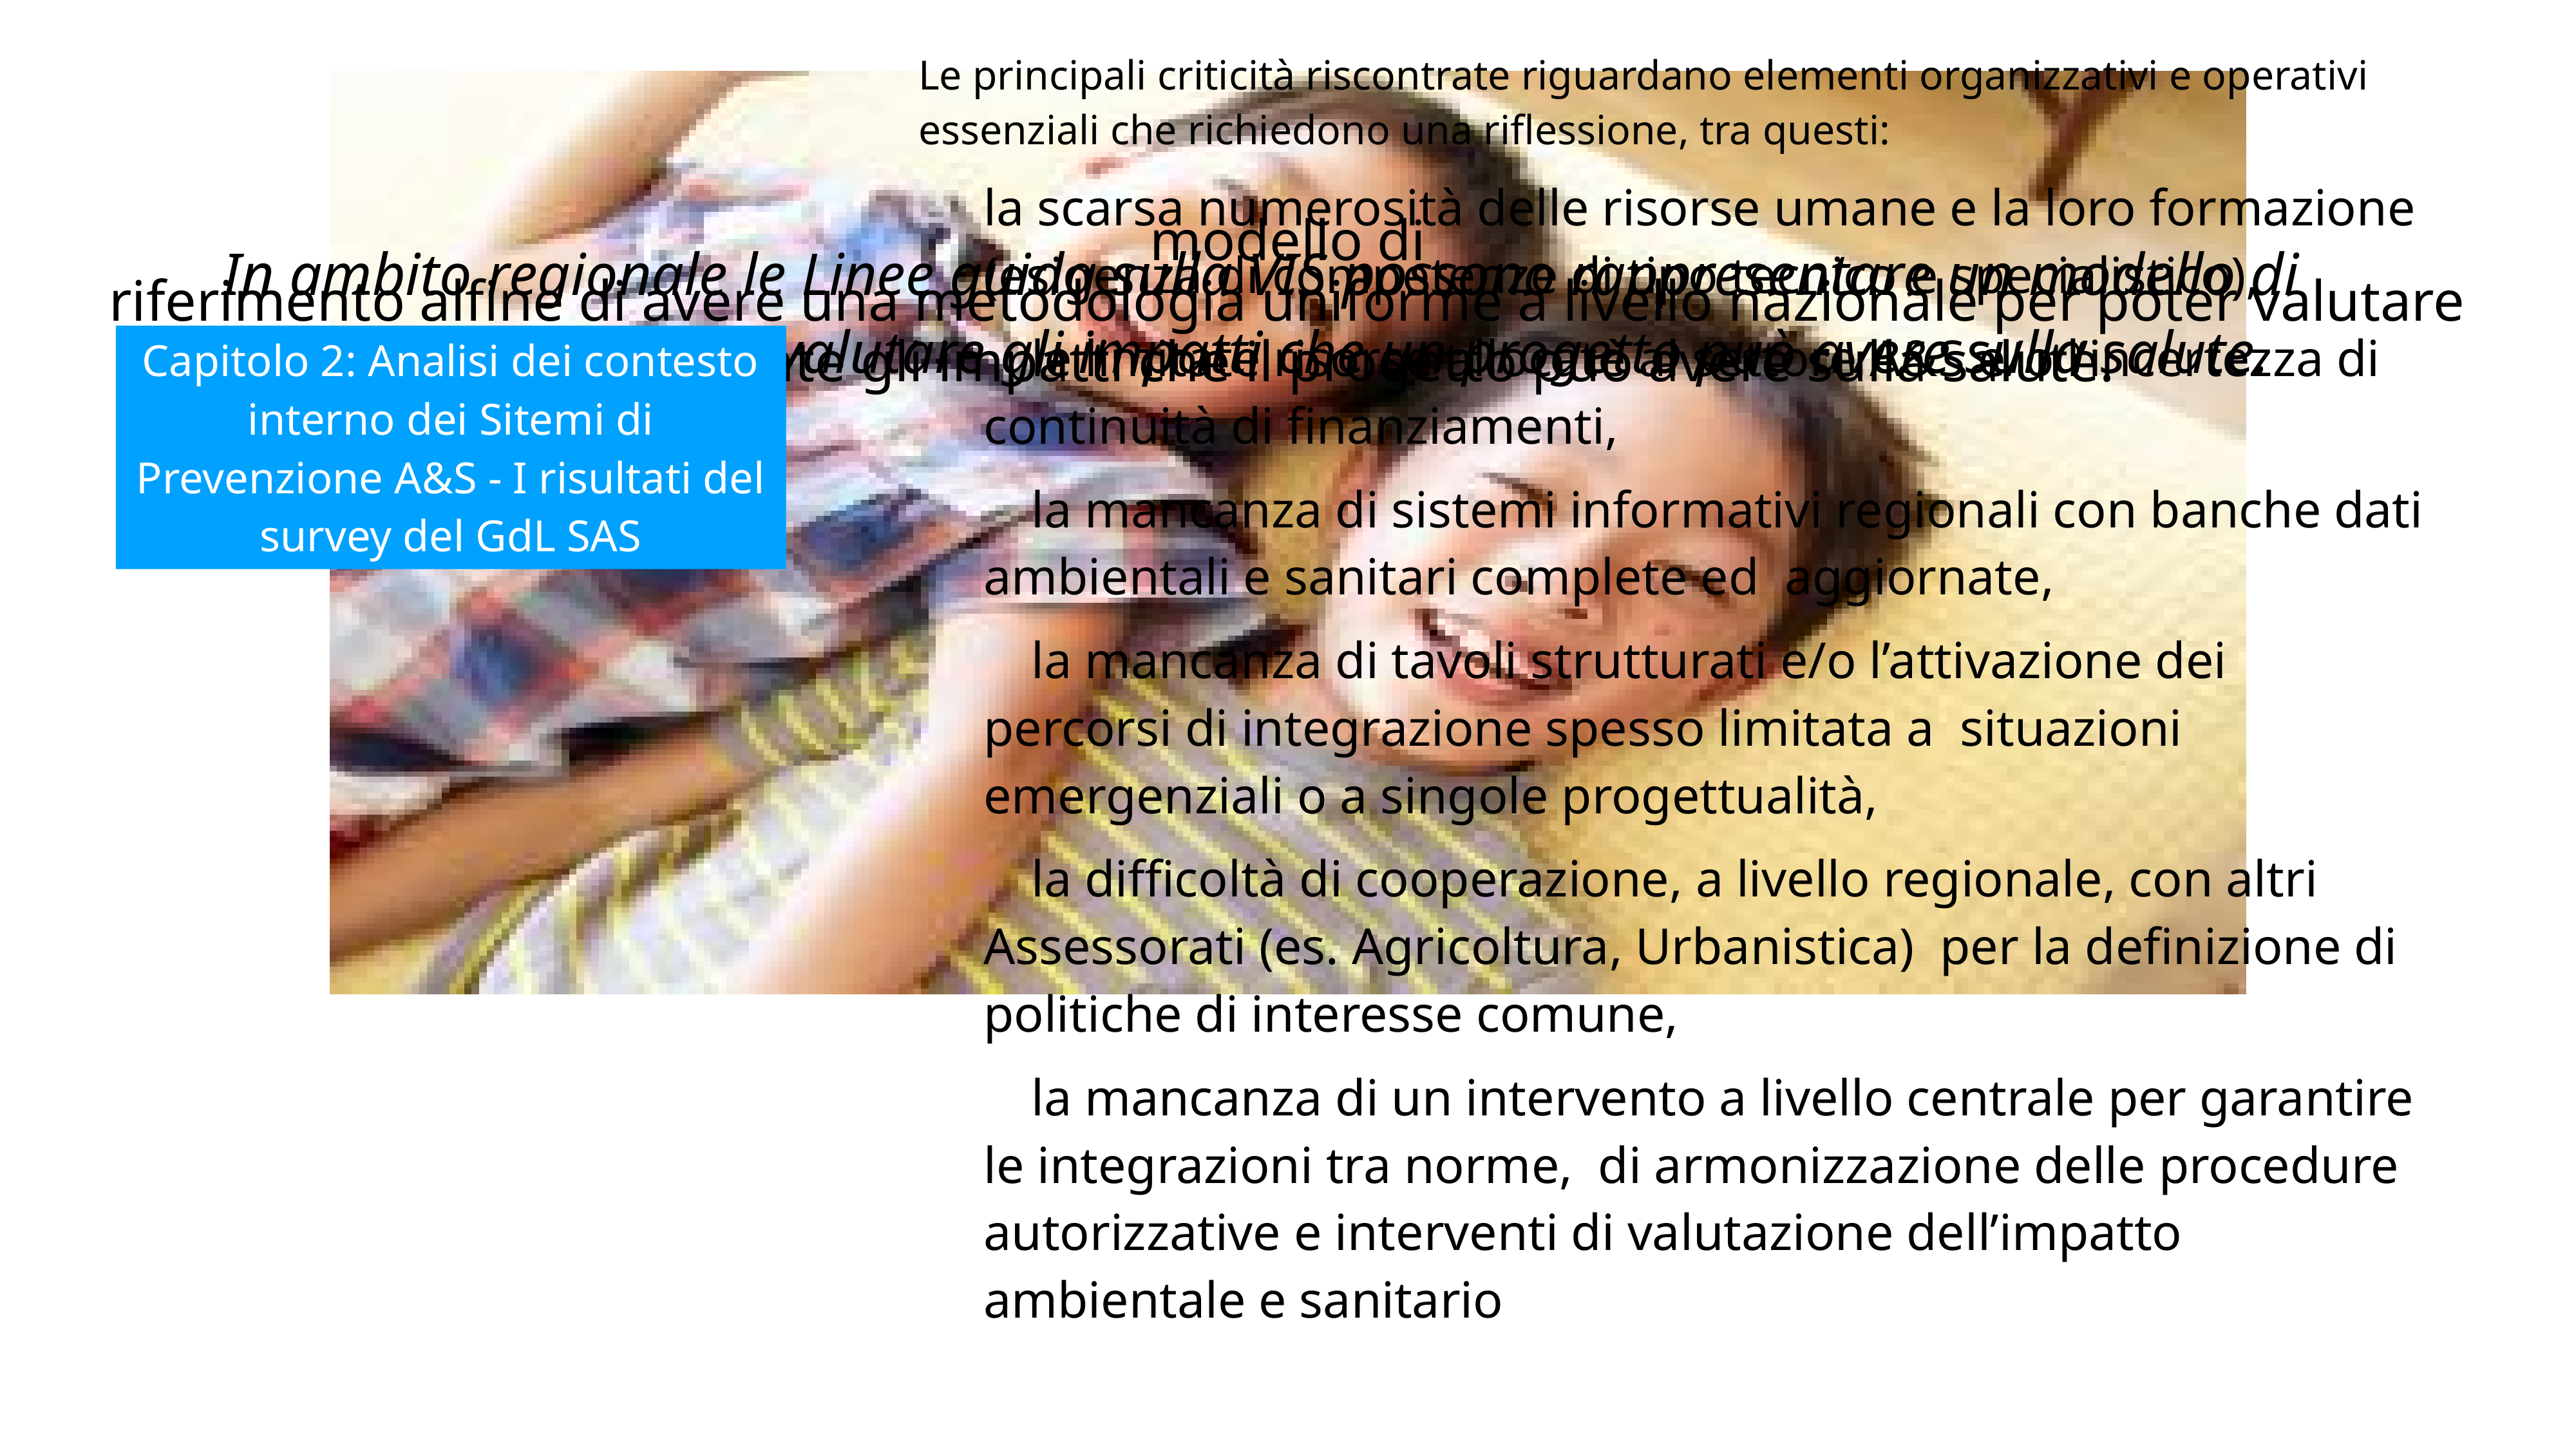

Le principali criticità riscontrate riguardano elementi organizzativi e operativi essenziali che richiedono una riflessione, tra questi:
la scarsa numerosità delle risorse umane e la loro formazione (esigenza di competenze di tipo tecnico e specialistico),
	le limitate risorse allocate al settore A&S e/o l’incertezza di continuità di finanziamenti,
	la mancanza di sistemi informativi regionali con banche dati ambientali e sanitari complete ed aggiornate,
	la mancanza di tavoli strutturati e/o l’attivazione dei percorsi di integrazione spesso limitata a situazioni emergenziali o a singole progettualità,
	la difficoltà di cooperazione, a livello regionale, con altri Assessorati (es. Agricoltura, Urbanistica) per la definizione di politiche di interesse comune,
	la mancanza di un intervento a livello centrale per garantire le integrazioni tra norme, di armonizzazione delle procedure autorizzative e interventi di valutazione dell’impatto ambientale e sanitario
modello di
riferimento alfine di avere una metodologia uniforme a livello nazionale per poter valutare
congruamente gli impatti che il progetto può avere sulla salute.
In ambito regionale le Linee guida sulla VIS possono rappresentare un modello di riferimento per poter valutare gli impatti che un progetto può avere sulla salute.
Capitolo 2: Analisi dei contesto interno dei Sitemi di Prevenzione A&S - I risultati del survey del GdL SAS